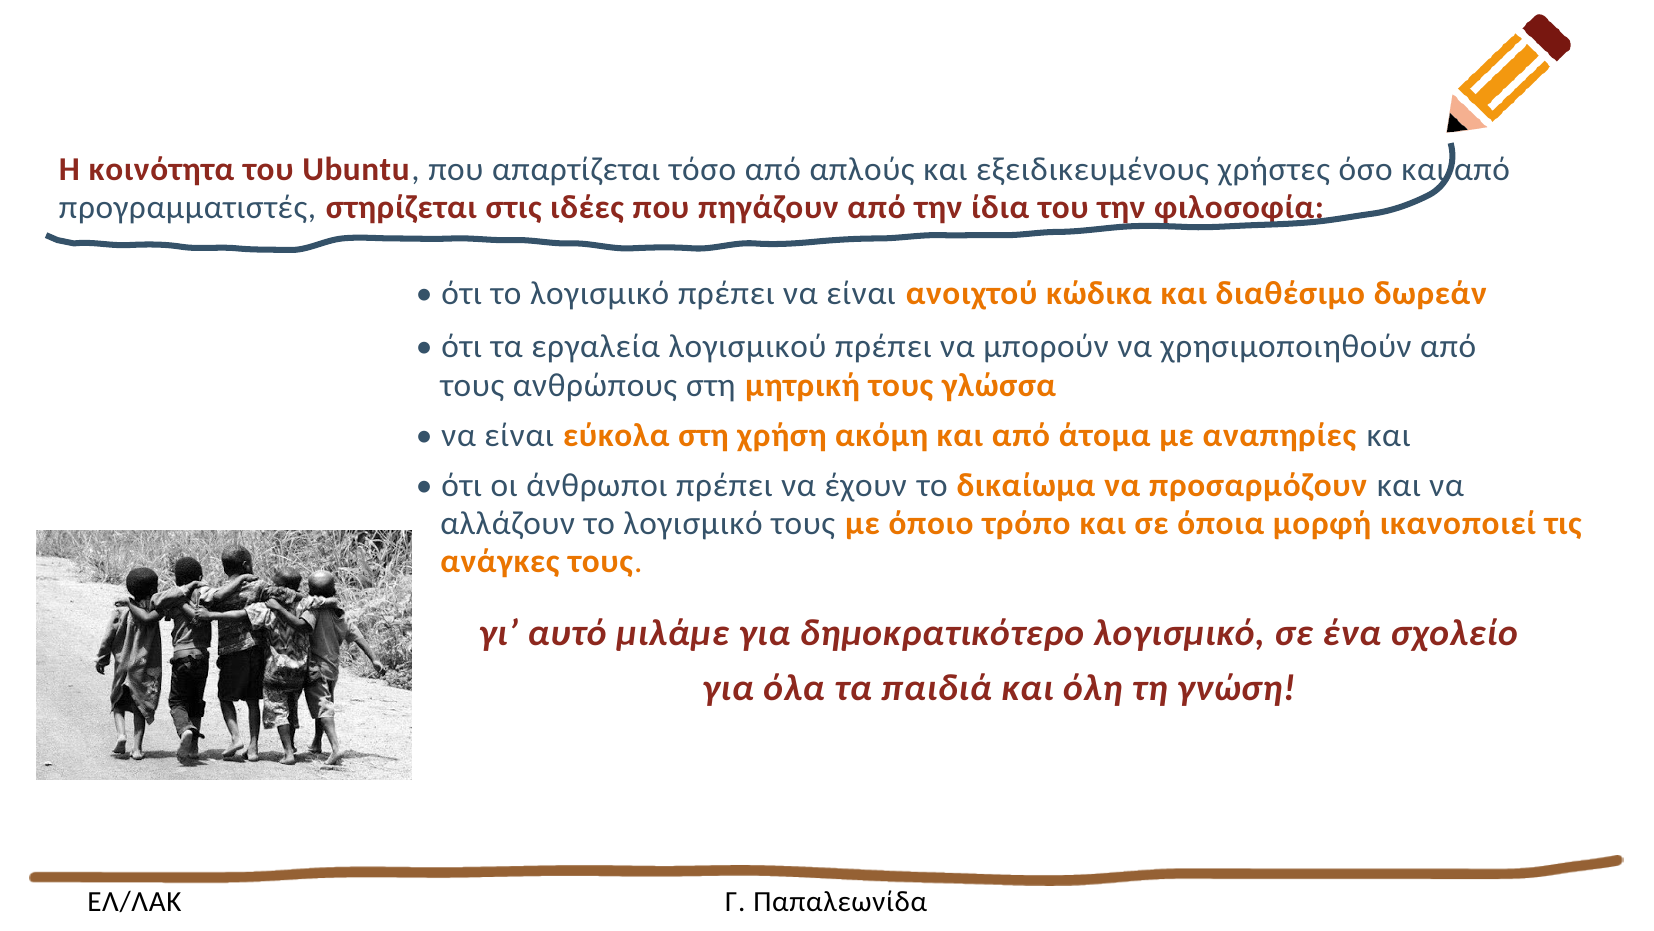

Η κοινότητα του Ubuntu, που απαρτίζεται τόσο από απλούς και εξειδικευμένους χρήστες όσο και από προγραμματιστές, στηρίζεται στις ιδέες που πηγάζουν από την ίδια του την φιλοσοφία:
 • ότι το λογισμικό πρέπει να είναι ανοιχτού κώδικα και διαθέσιμο δωρεάν
 • ότι τα εργαλεία λογισμικού πρέπει να μπορούν να χρησιμοποιηθούν από
 τους ανθρώπους στη μητρική τους γλώσσα
 • να είναι εύκολα στη χρήση ακόμη και από άτομα με αναπηρίες και
 • ότι οι άνθρωποι πρέπει να έχουν το δικαίωμα να προσαρμόζουν και να
 αλλάζουν το λογισμικό τους με όποιο τρόπο και σε όποια μορφή ικανοποιεί τις
 ανάγκες τους.
γι’ αυτό μιλάμε για δημοκρατικότερο λογισμικό, σε ένα σχολείο
για όλα τα παιδιά και όλη τη γνώση!
Γ. Παπαλεωνίδα
ΕΛ/ΛΑΚ